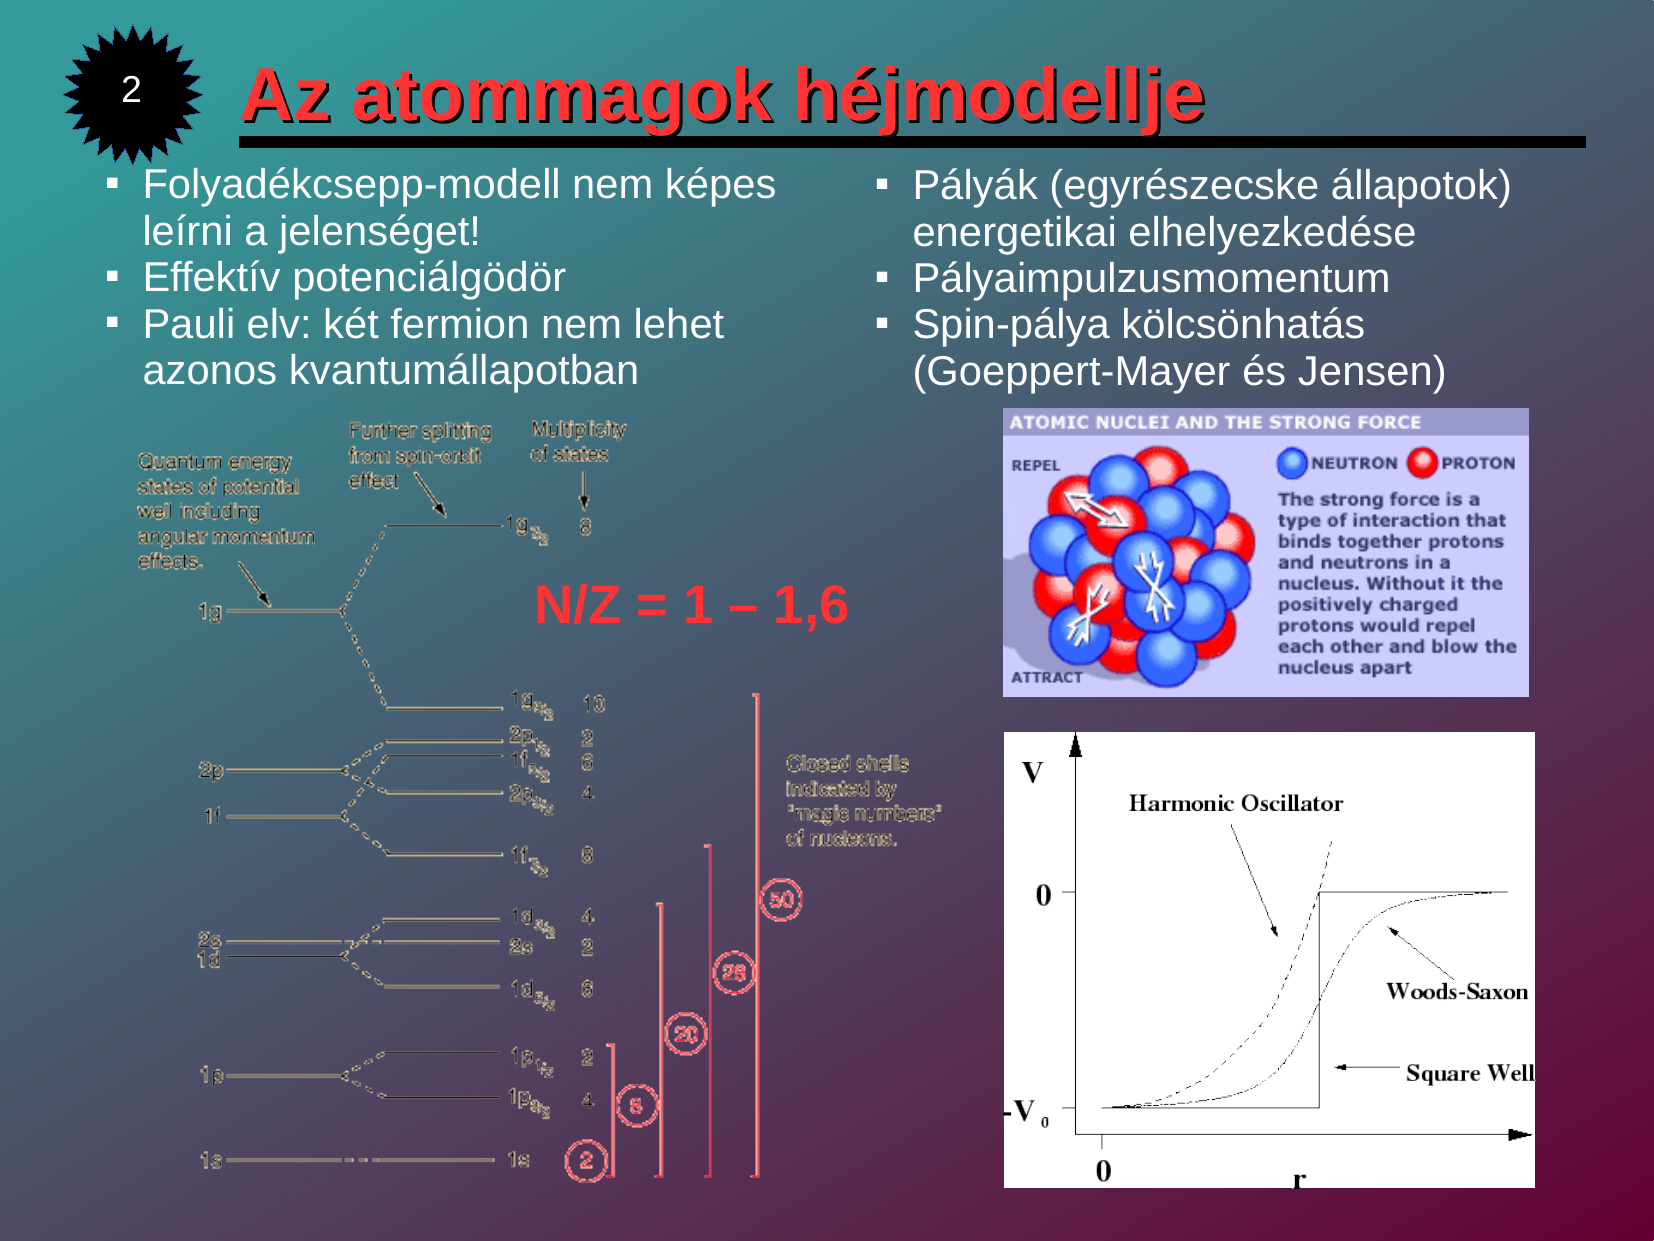

# Az atommagok héjmodellje
2
Folyadékcsepp-modell nem képes
leírni a jelenséget!
Effektív potenciálgödör
Pauli elv: két fermion nem lehet
azonos kvantumállapotban
Pályák (egyrészecske állapotok)
energetikai elhelyezkedése
Pályaimpulzusmomentum
Spin-pálya kölcsönhatás
(Goeppert-Mayer és Jensen)
N/Z = 1 – 1,6